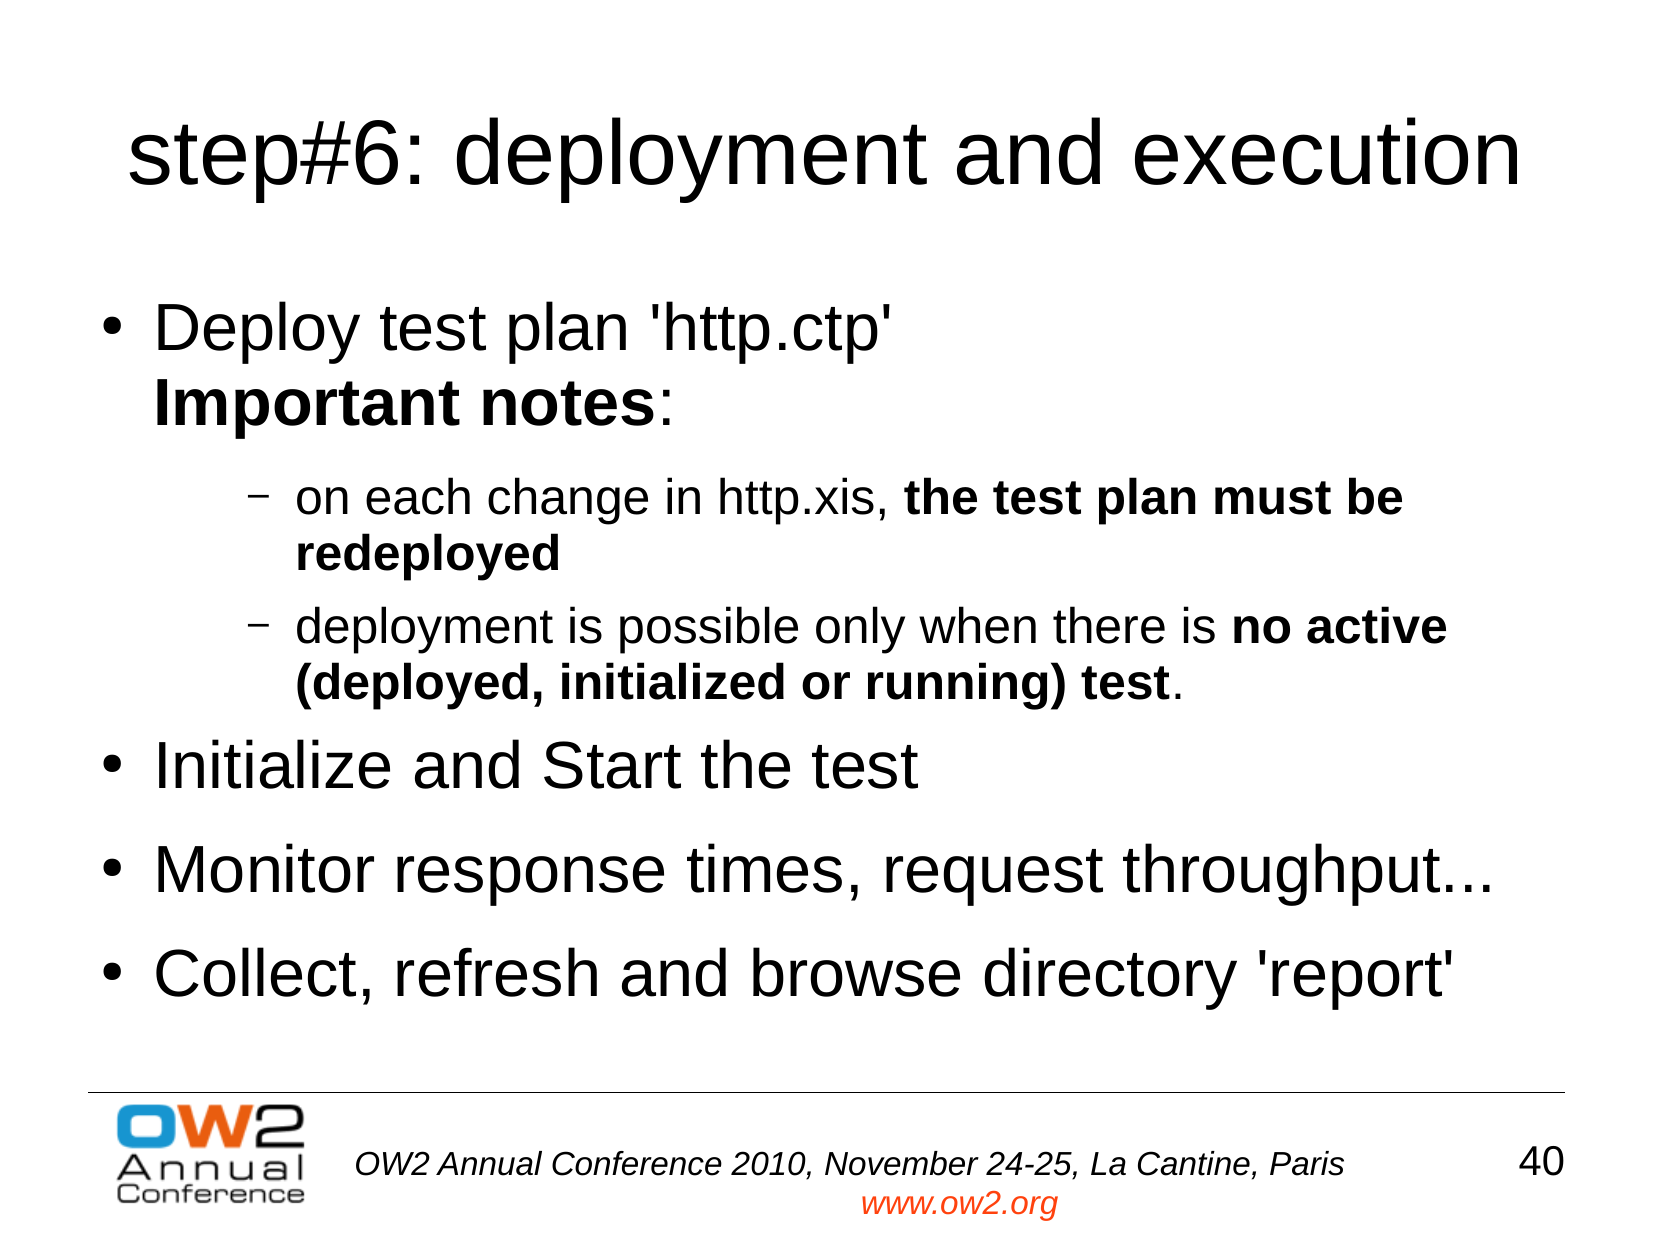

# step#6: deployment and execution
Deploy test plan 'http.ctp'
Important notes:
on each change in http.xis, the test plan must be redeployed
deployment is possible only when there is no active (deployed, initialized or running) test.
Initialize and Start the test
Monitor response times, request throughput...
Collect, refresh and browse directory 'report'